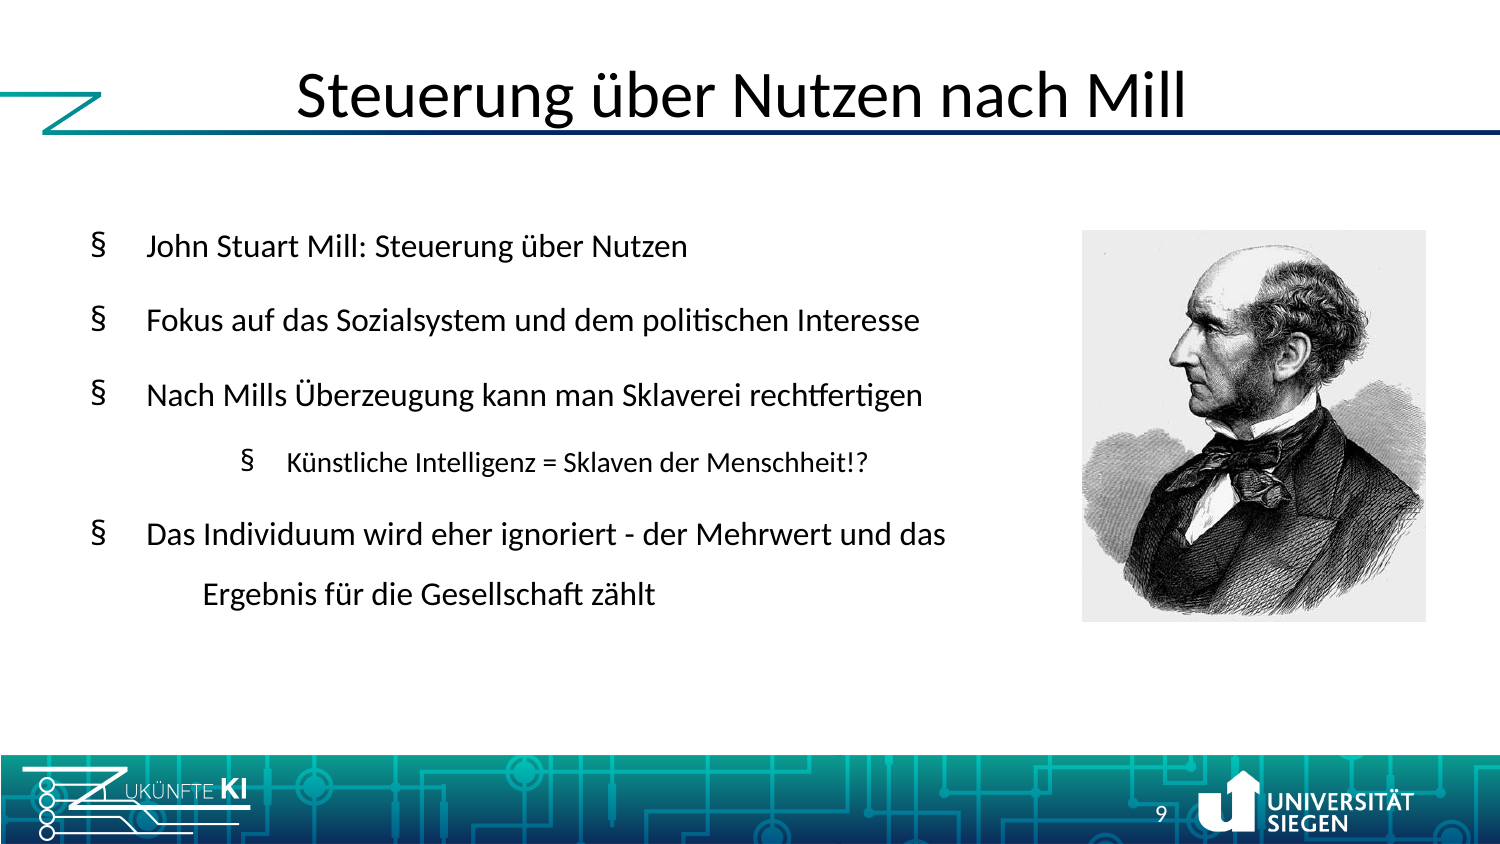

# Steuerung über Nutzen nach Mill
John Stuart Mill: Steuerung über Nutzen
Fokus auf das Sozialsystem und dem politischen Interesse
Nach Mills Überzeugung kann man Sklaverei rechtfertigen
Künstliche Intelligenz = Sklaven der Menschheit!?
Das Individuum wird eher ignoriert - der Mehrwert und das Ergebnis für die Gesellschaft zählt